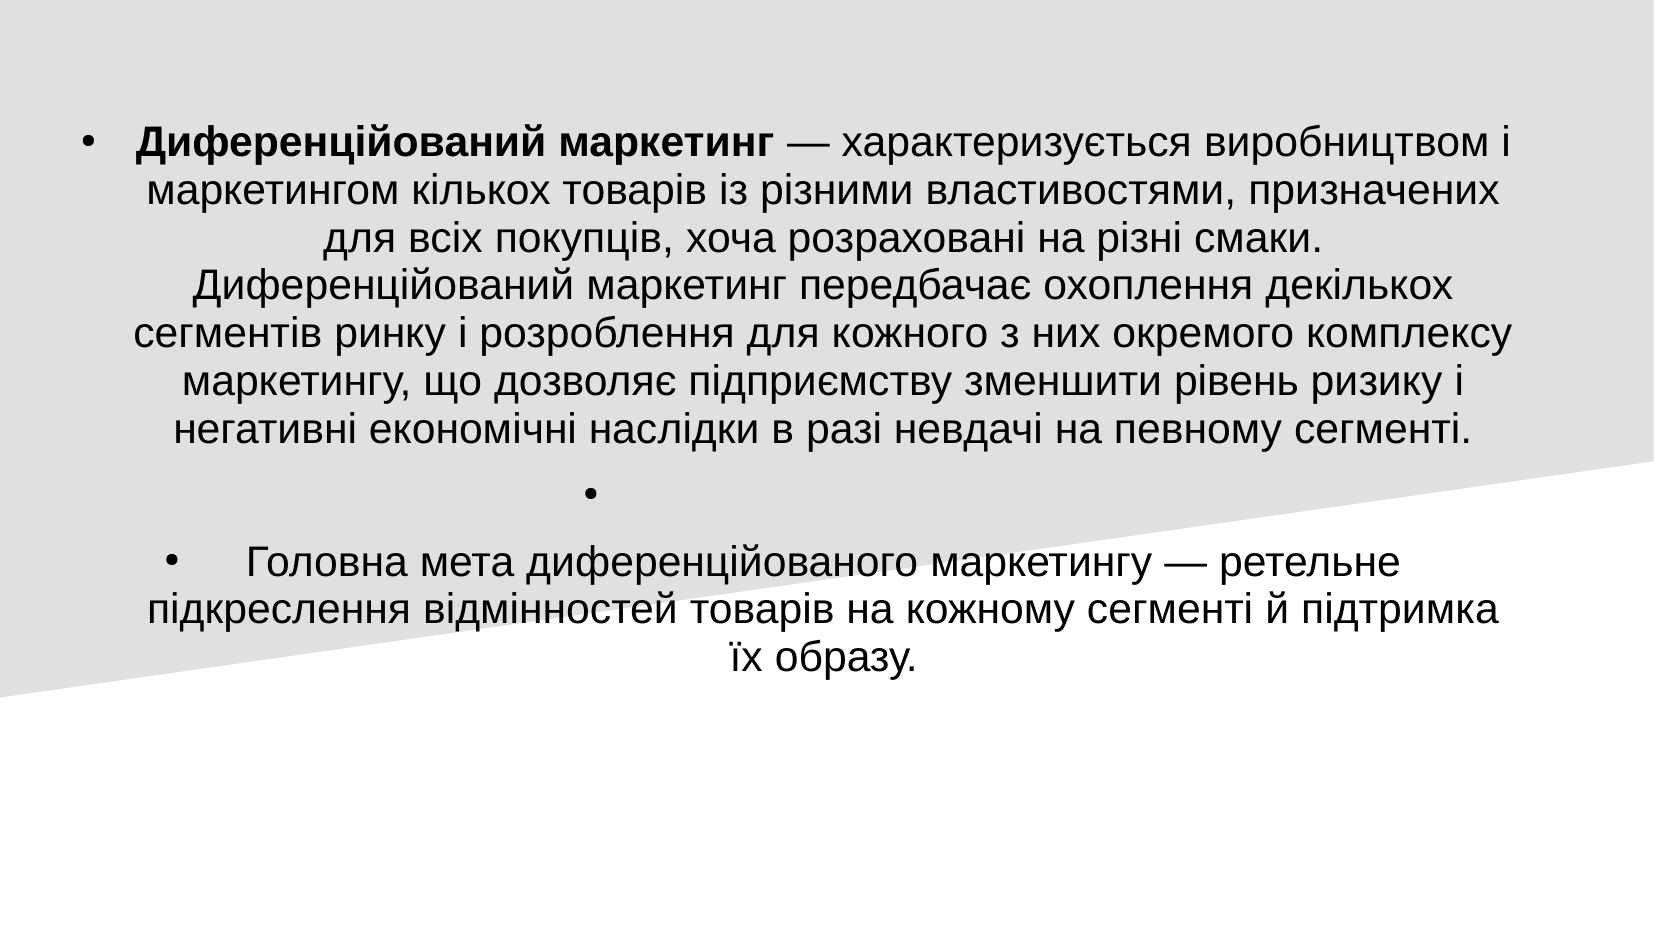

# Диференційований маркетинг — характеризується виробництвом і маркетингом кількох товарів із різними властивостями, призначених для всіх покупців, хоча розраховані на різні смаки. Диференційований маркетинг передбачає охоплення декількох сегментів ринку і розроблення для кожного з них окремого комплексу маркетингу, що дозволяє підприємству зменшити рівень ризику і негативні економічні наслідки в разі невдачі на певному сегменті.
Головна мета диференційованого маркетингу — ретельне підкреслення відмінностей товарів на кожному сегменті й підтримка їх образу.